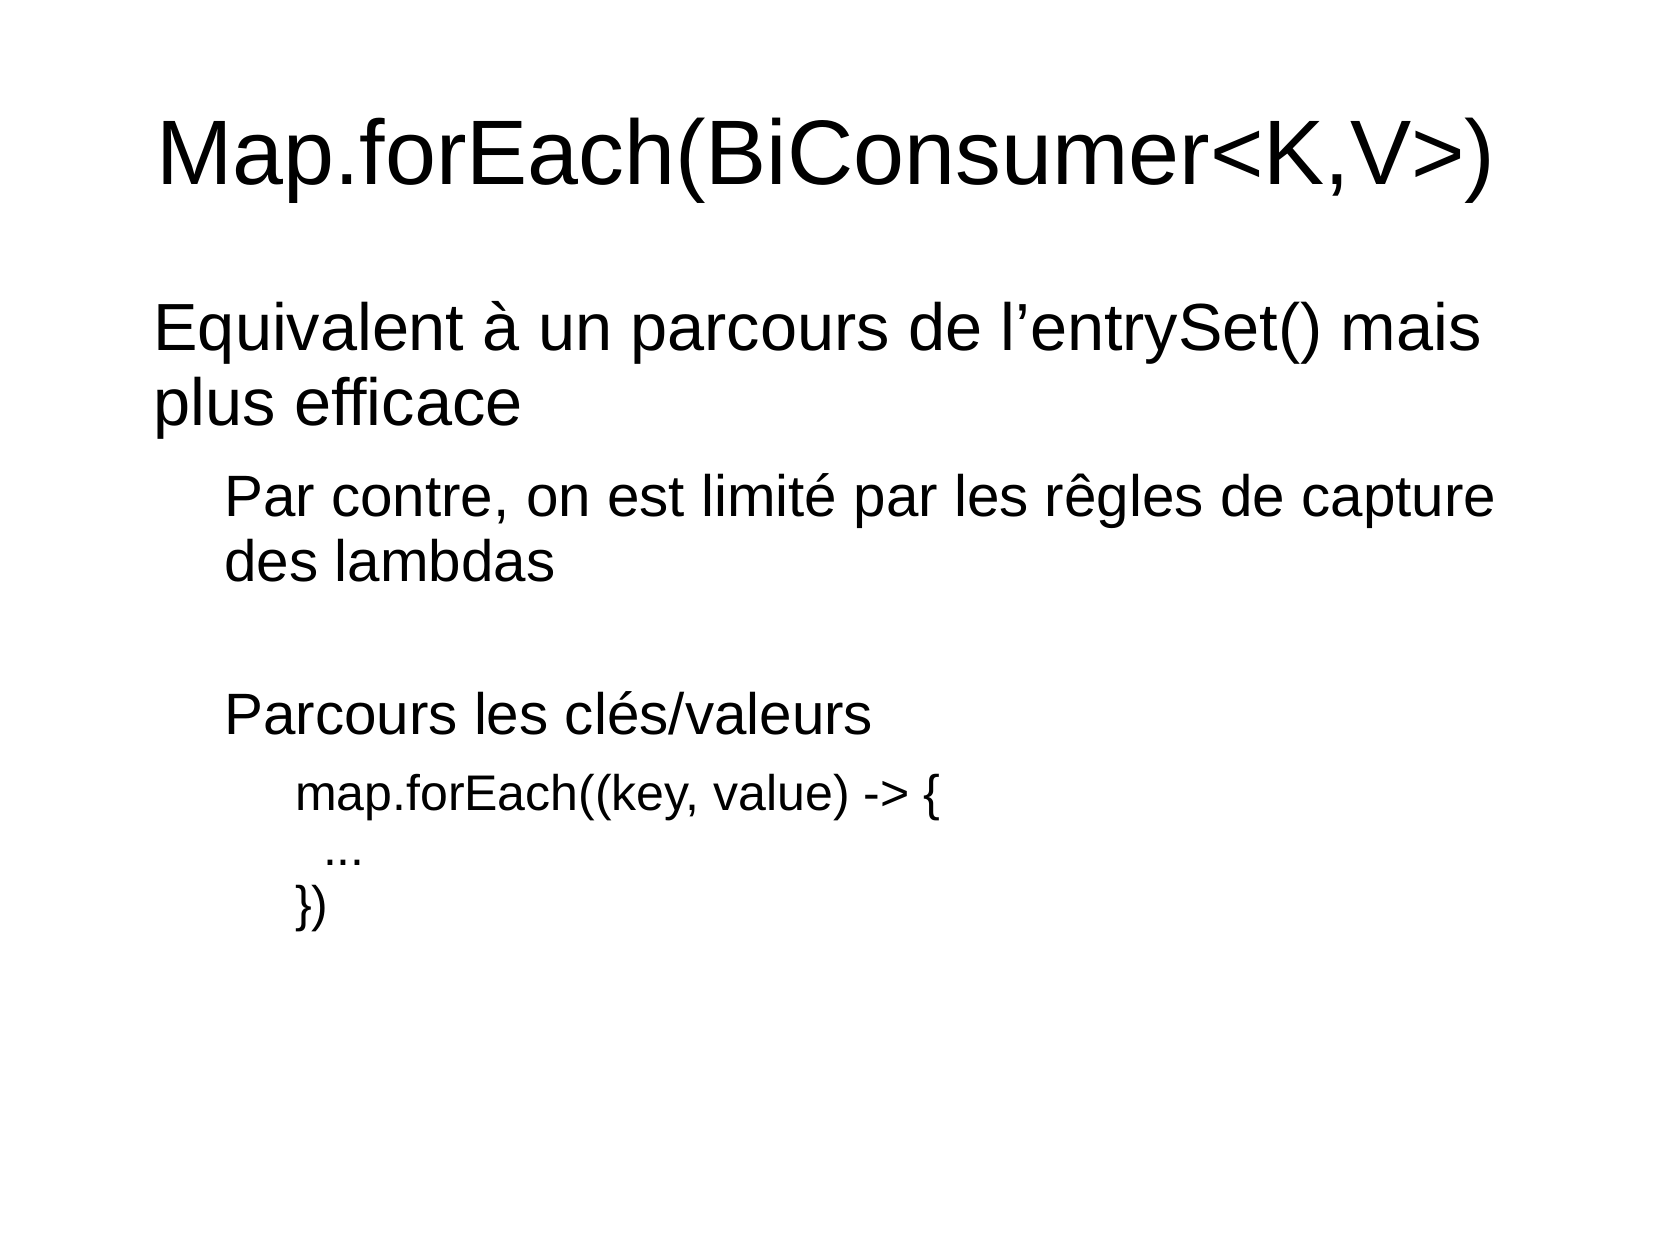

# Map.forEach(BiConsumer<K,V>)
Equivalent à un parcours de l’entrySet() mais plus efficace
Par contre, on est limité par les rêgles de capture des lambdas
Parcours les clés/valeurs
map.forEach((key, value) -> {
 ...
})